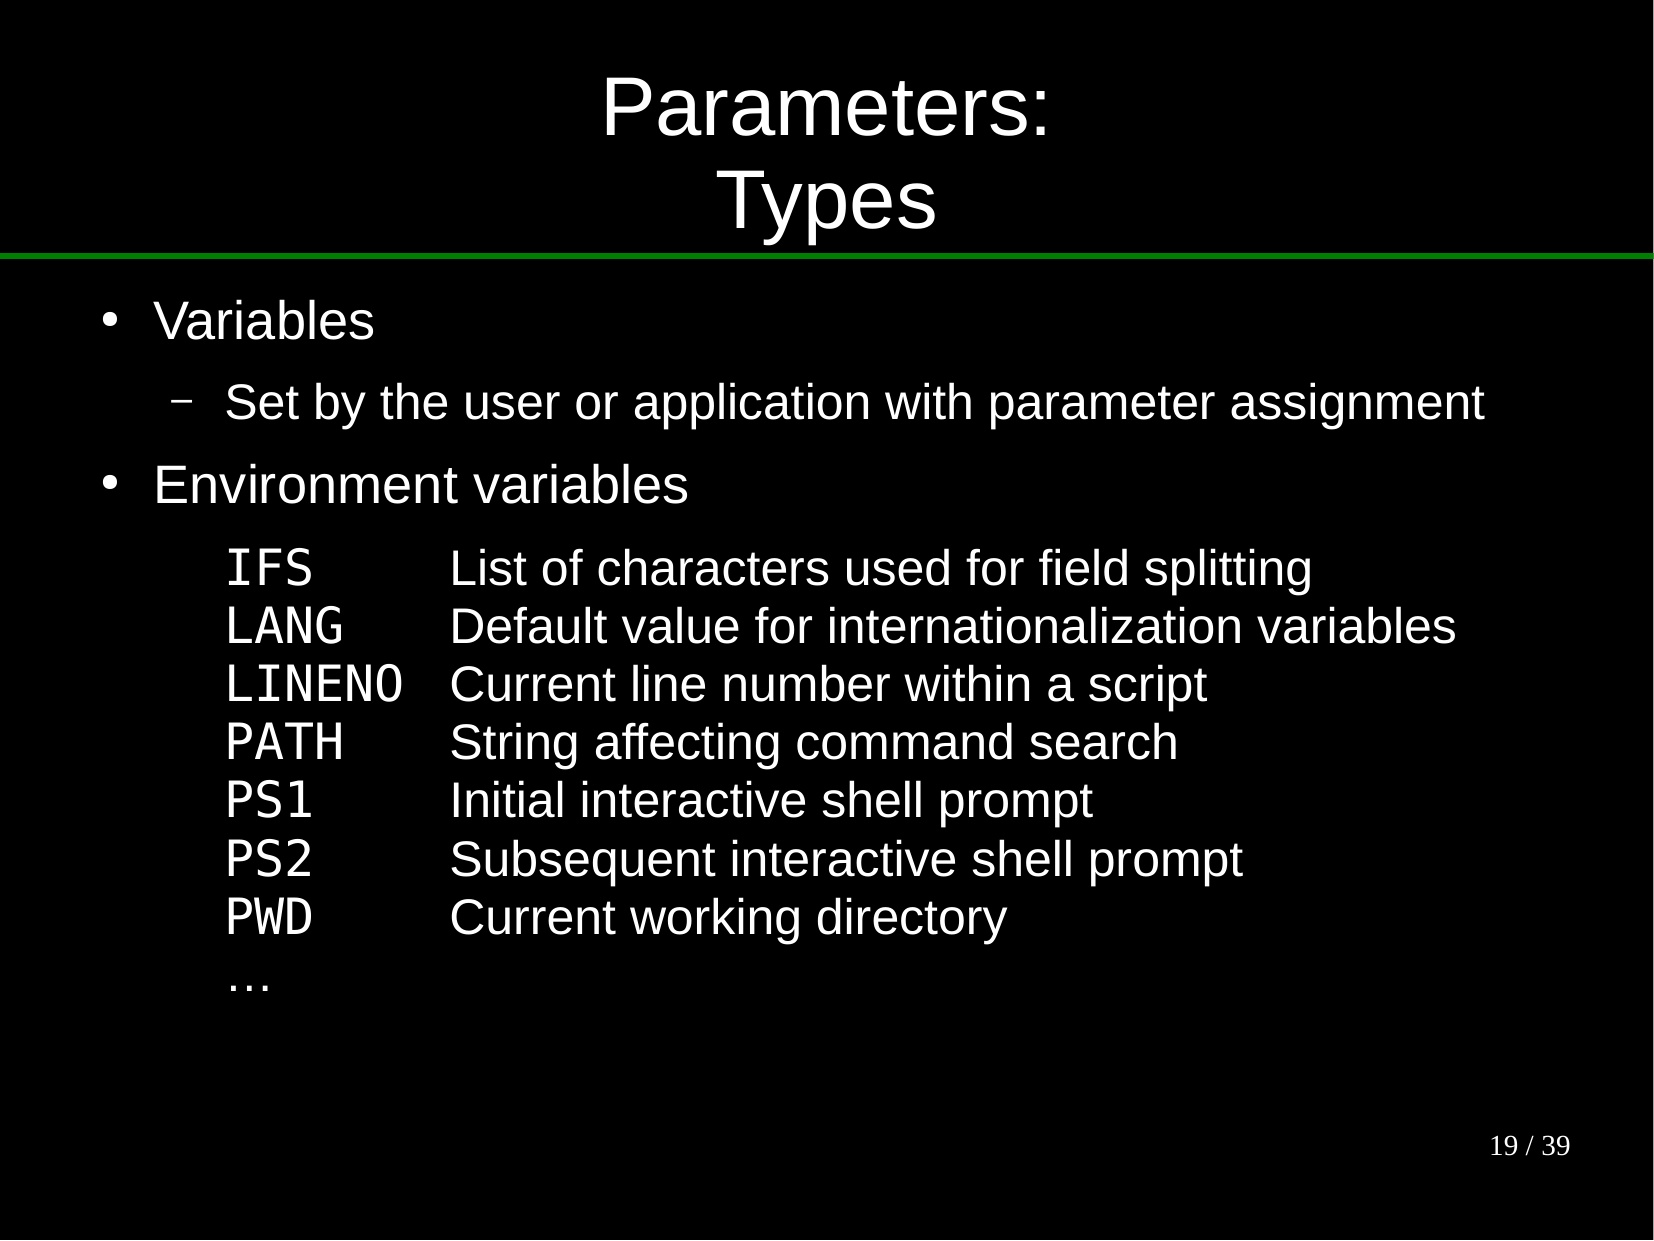

# Parameters: Types
Variables
Set by the user or application with parameter assignment
Environment variables
IFS		List of characters used for field splitting
LANG		Default value for internationalization variables
LINENO	Current line number within a script
PATH		String affecting command search
PS1		Initial interactive shell prompt
PS2		Subsequent interactive shell prompt
PWD		Current working directory
…
19